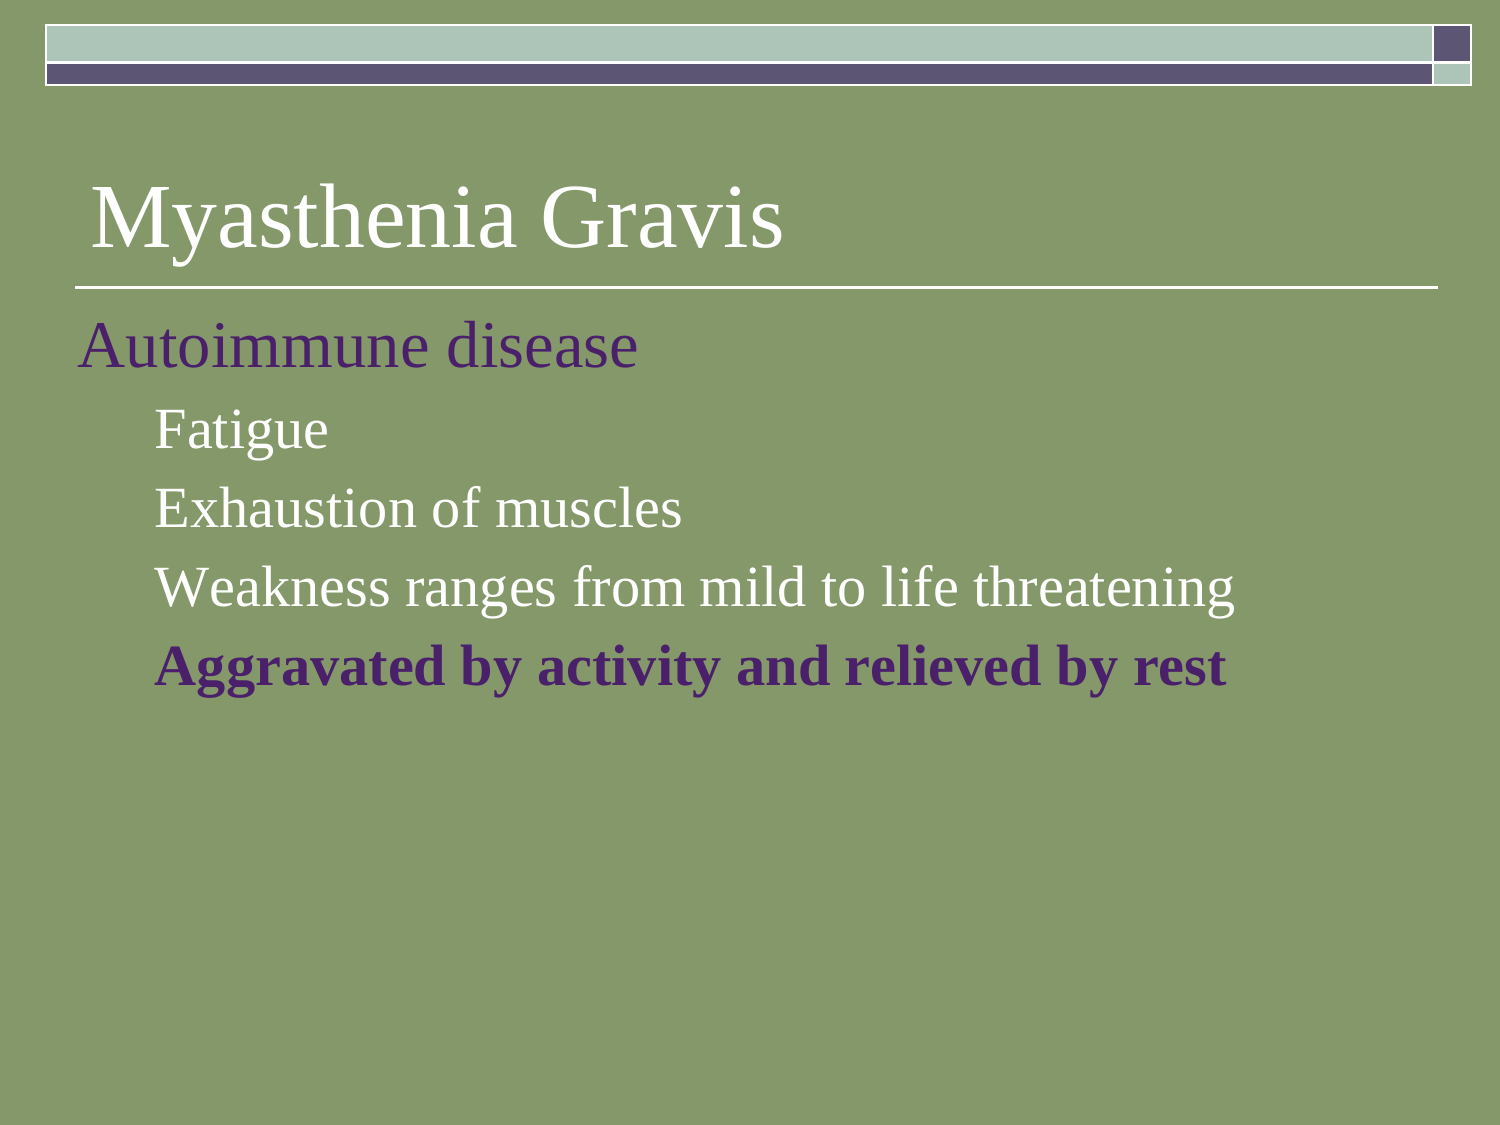

# Myasthenia Gravis
Autoimmune disease
Fatigue
Exhaustion of muscles
Weakness ranges from mild to life threatening
Aggravated by activity and relieved by rest